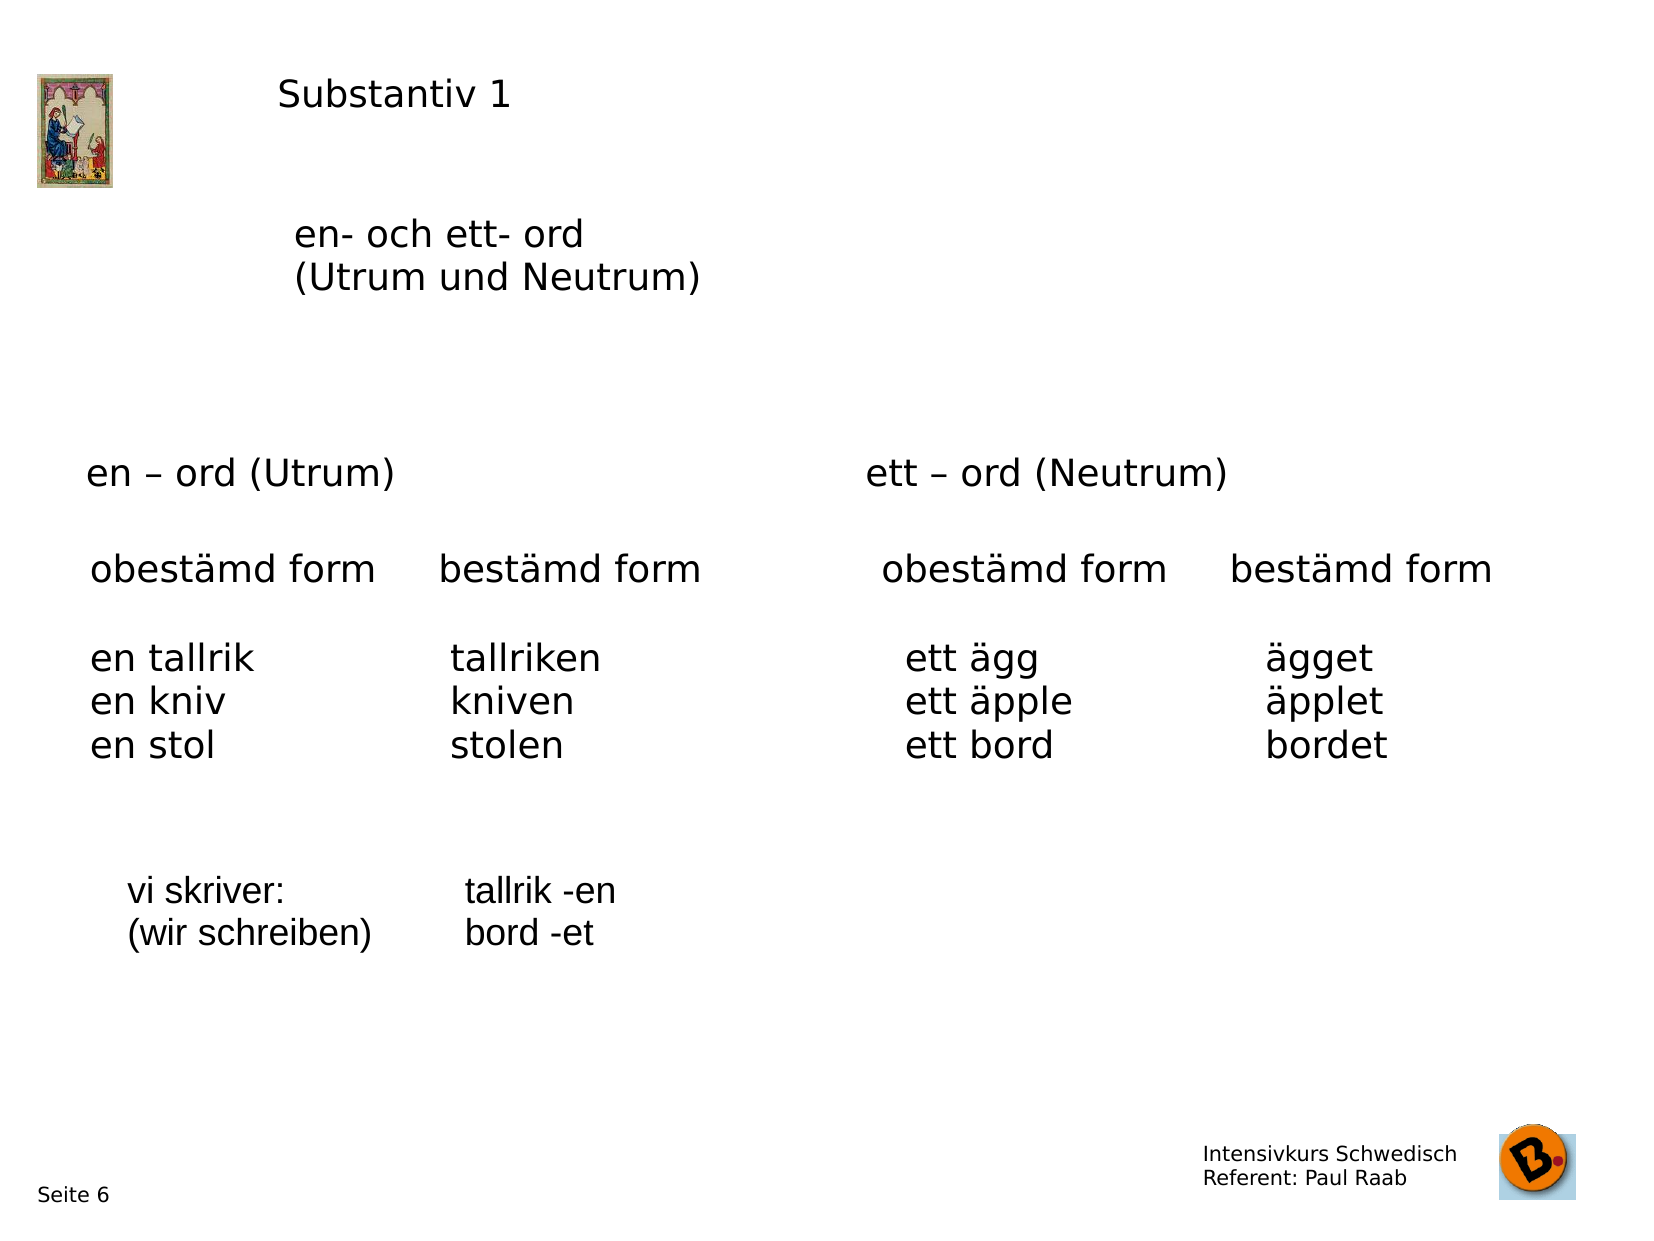

Substantiv 1
en- och ett- ord
(Utrum und Neutrum)
en – ord (Utrum)
ett – ord (Neutrum)
obestämd form
bestämd form
obestämd form
bestämd form
en tallrik
en kniv
en stol
tallriken
kniven
stolen
ett ägg
ett äpple
ett bord
ägget
äpplet
bordet
vi skriver:
(wir schreiben)
tallrik -en
bord -et